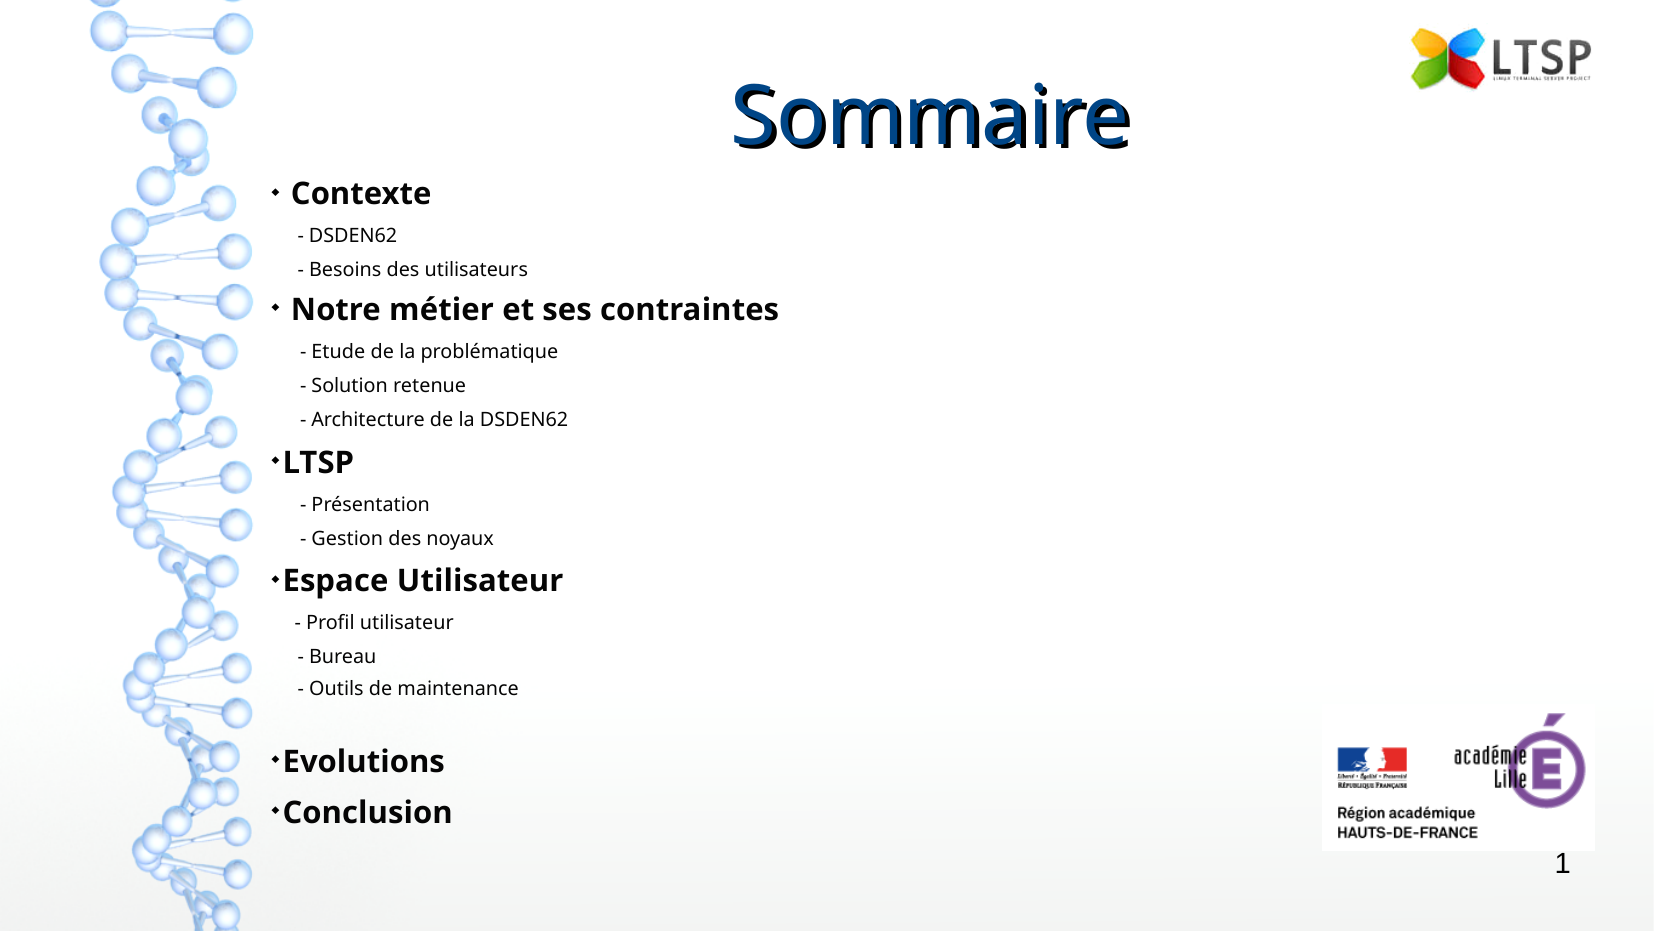

# Sommaire
 Contexte
 - DSDEN62
- Besoins des utilisateurs
 Notre métier et ses contraintes
 - Etude de la problématique
 - Solution retenue
 - Architecture de la DSDEN62
 LTSP
 - Présentation
 - Gestion des noyaux
 Espace Utilisateur
 - Profil utilisateur
- Bureau
- Outils de maintenance
 Evolutions
 Conclusion
1